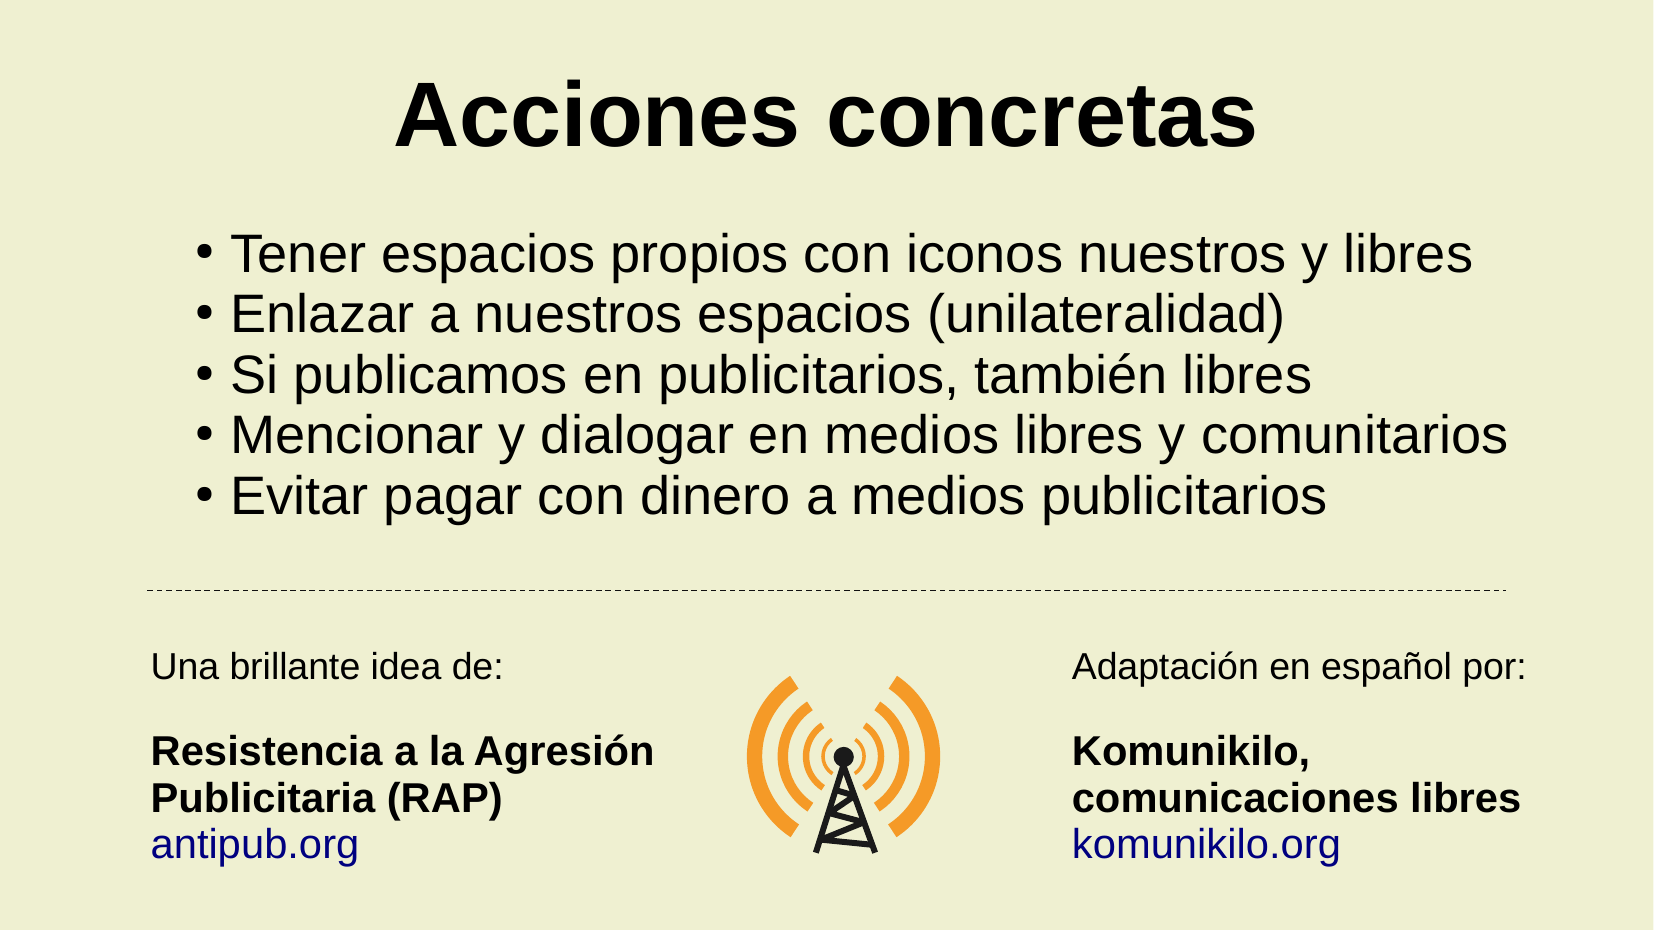

# Acciones concretas
Tener espacios propios con iconos nuestros y libres
Enlazar a nuestros espacios (unilateralidad)
Si publicamos en publicitarios, también libres
Mencionar y dialogar en medios libres y comunitarios
Evitar pagar con dinero a medios publicitarios
Una brillante idea de:
Adaptación en español por:
Resistencia a la Agresión Publicitaria (RAP)
antipub.org
Komunikilo, comunicaciones libres
komunikilo.org